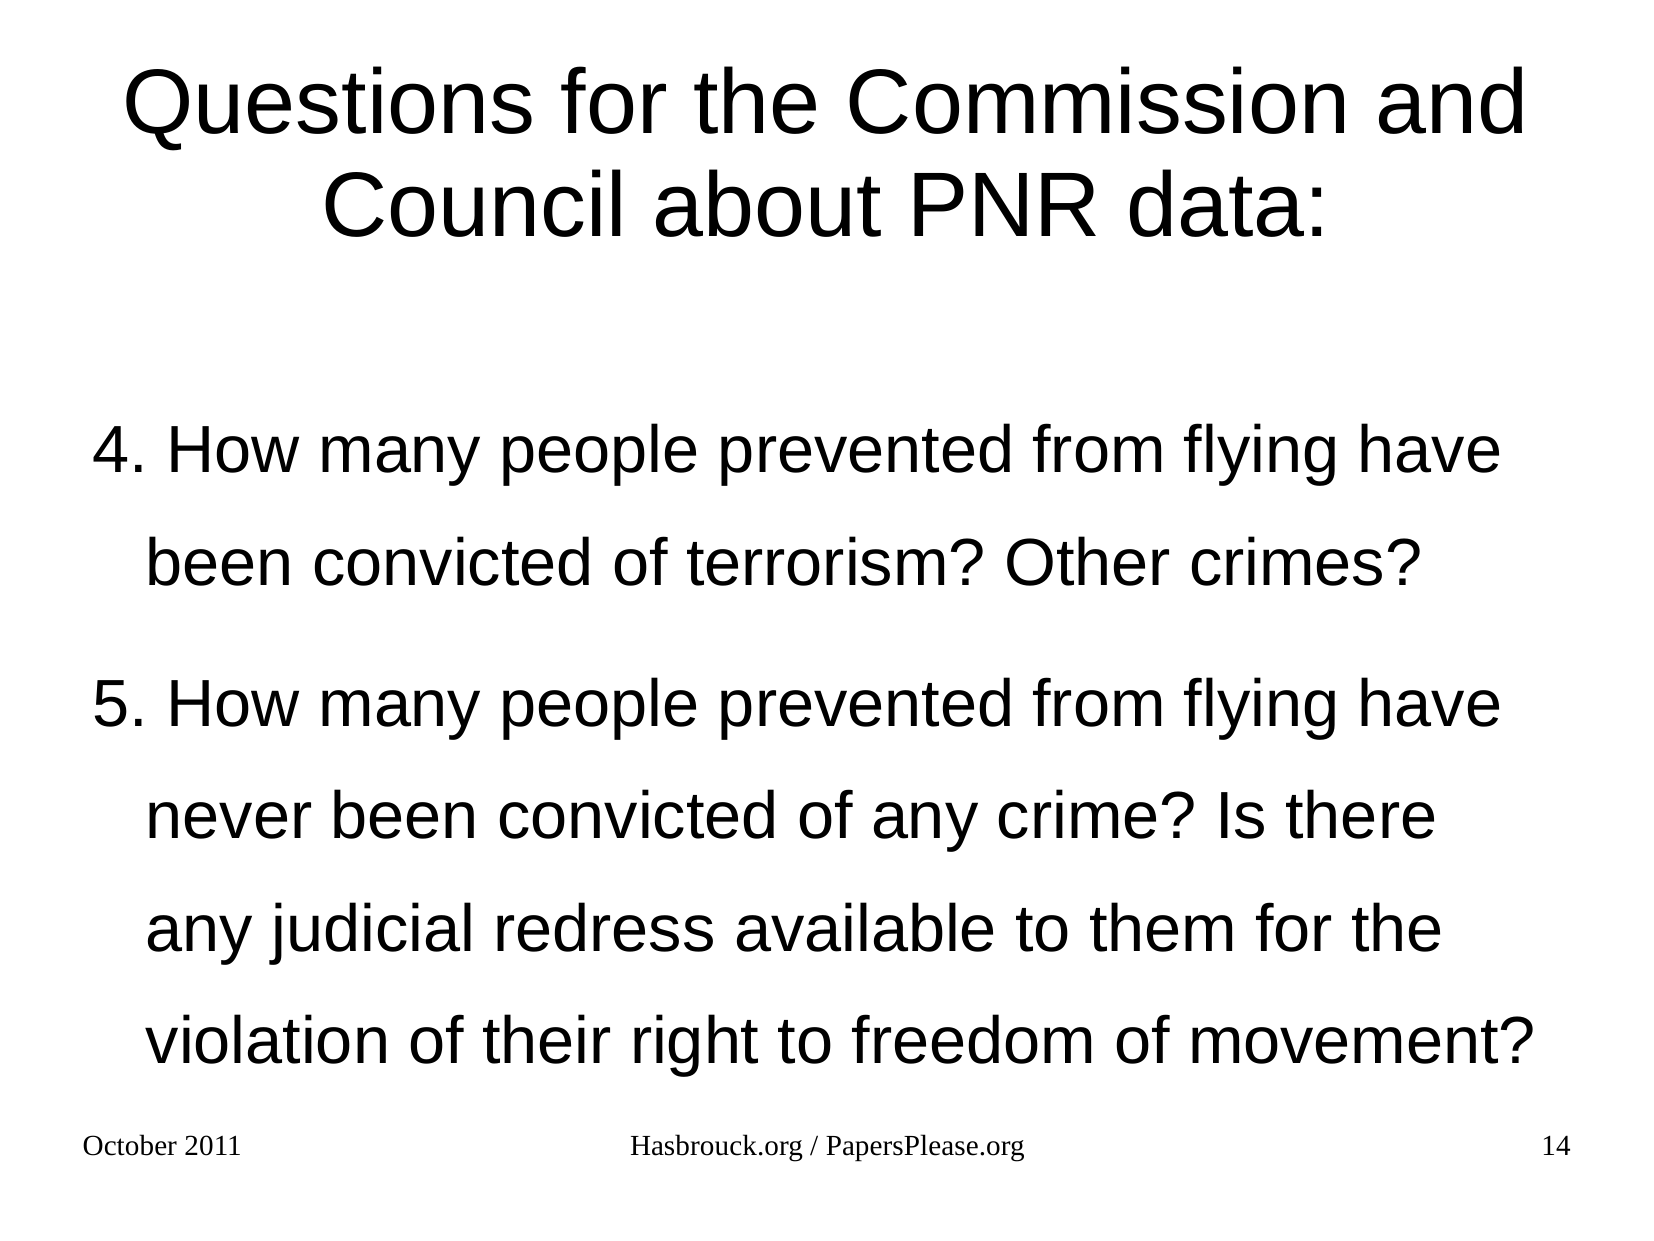

# Questions for the Commission and Council about PNR data:
 How many people prevented from flying have been convicted of terrorism? Other crimes?
 How many people prevented from flying have never been convicted of any crime? Is there any judicial redress available to them for the violation of their right to freedom of movement?
October 2011
Hasbrouck.org / PapersPlease.org
14